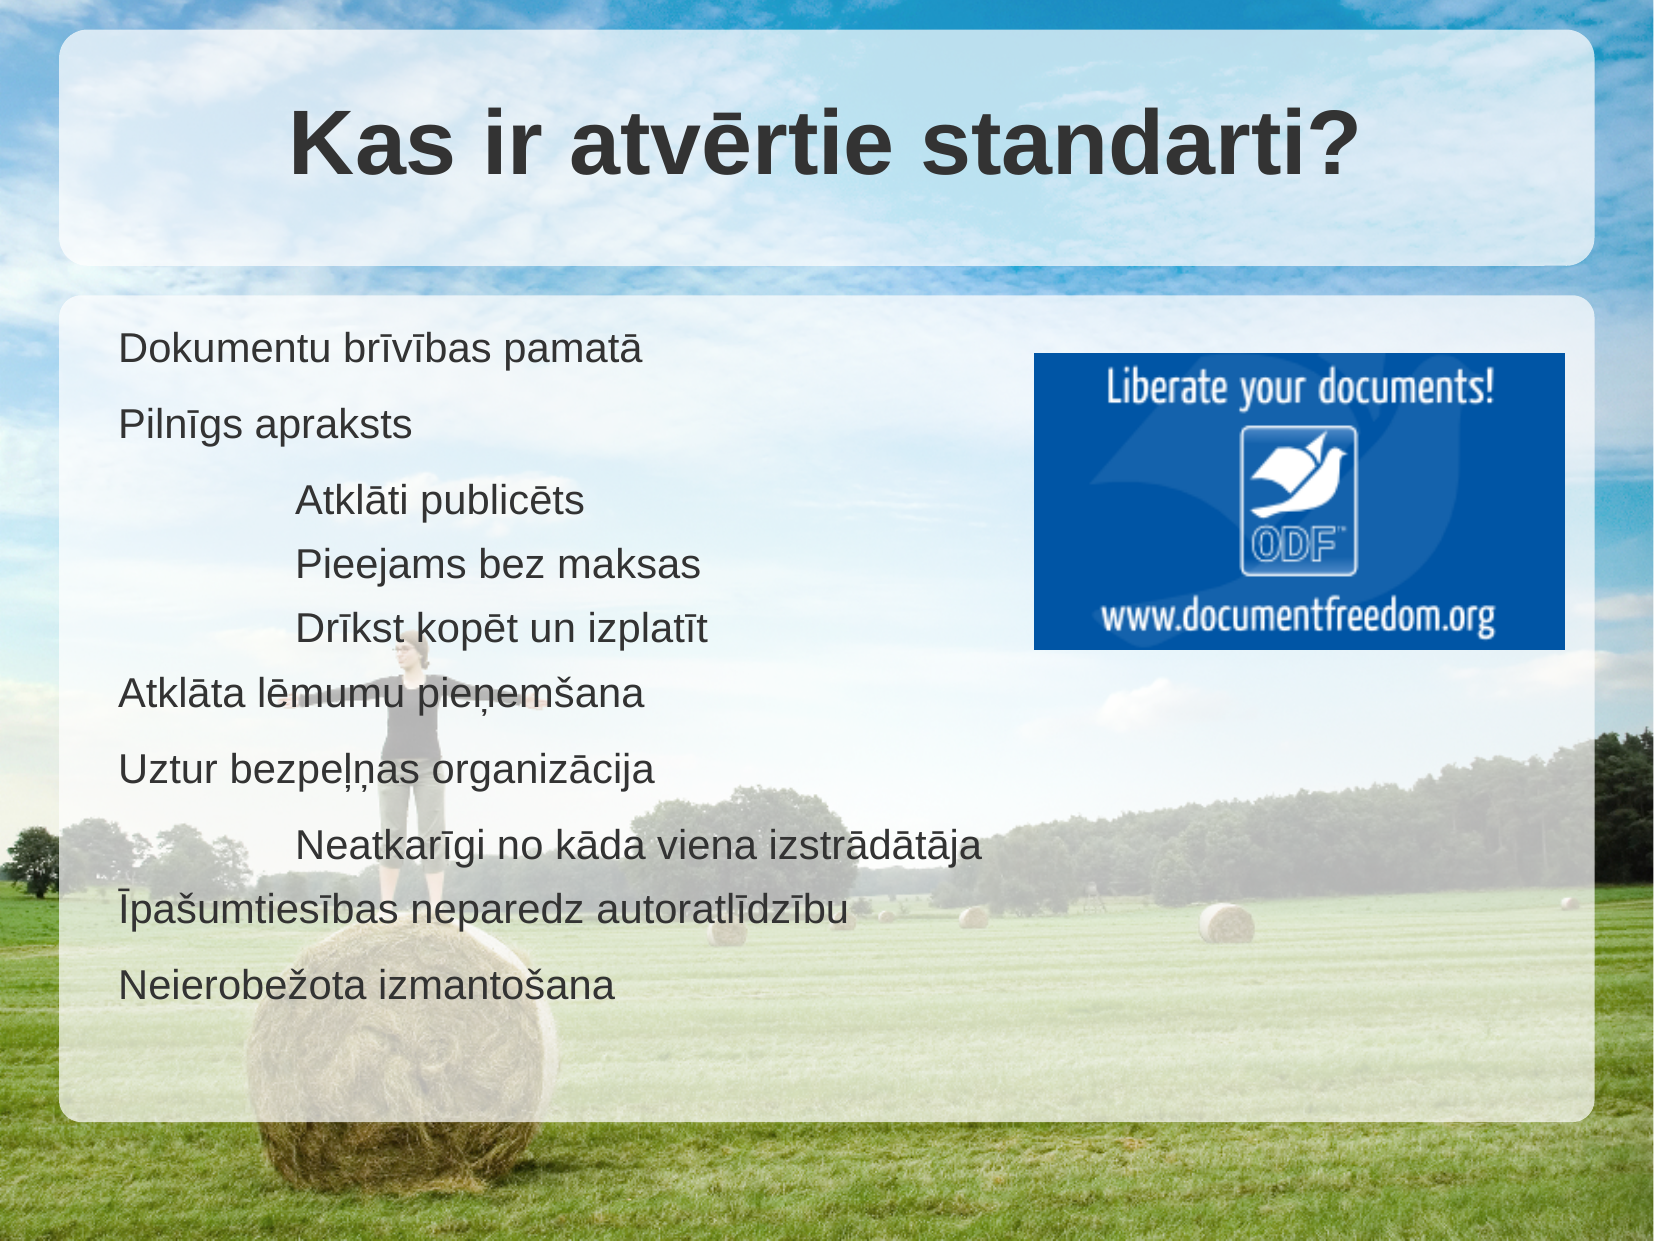

# Kas ir atvērtie standarti?
Dokumentu brīvības pamatā
Pilnīgs apraksts
Atklāti publicēts
Pieejams bez maksas
Drīkst kopēt un izplatīt
Atklāta lēmumu pieņemšana
Uztur bezpeļņas organizācija
Neatkarīgi no kāda viena izstrādātāja
Īpašumtiesības neparedz autoratlīdzību
Neierobežota izmantošana